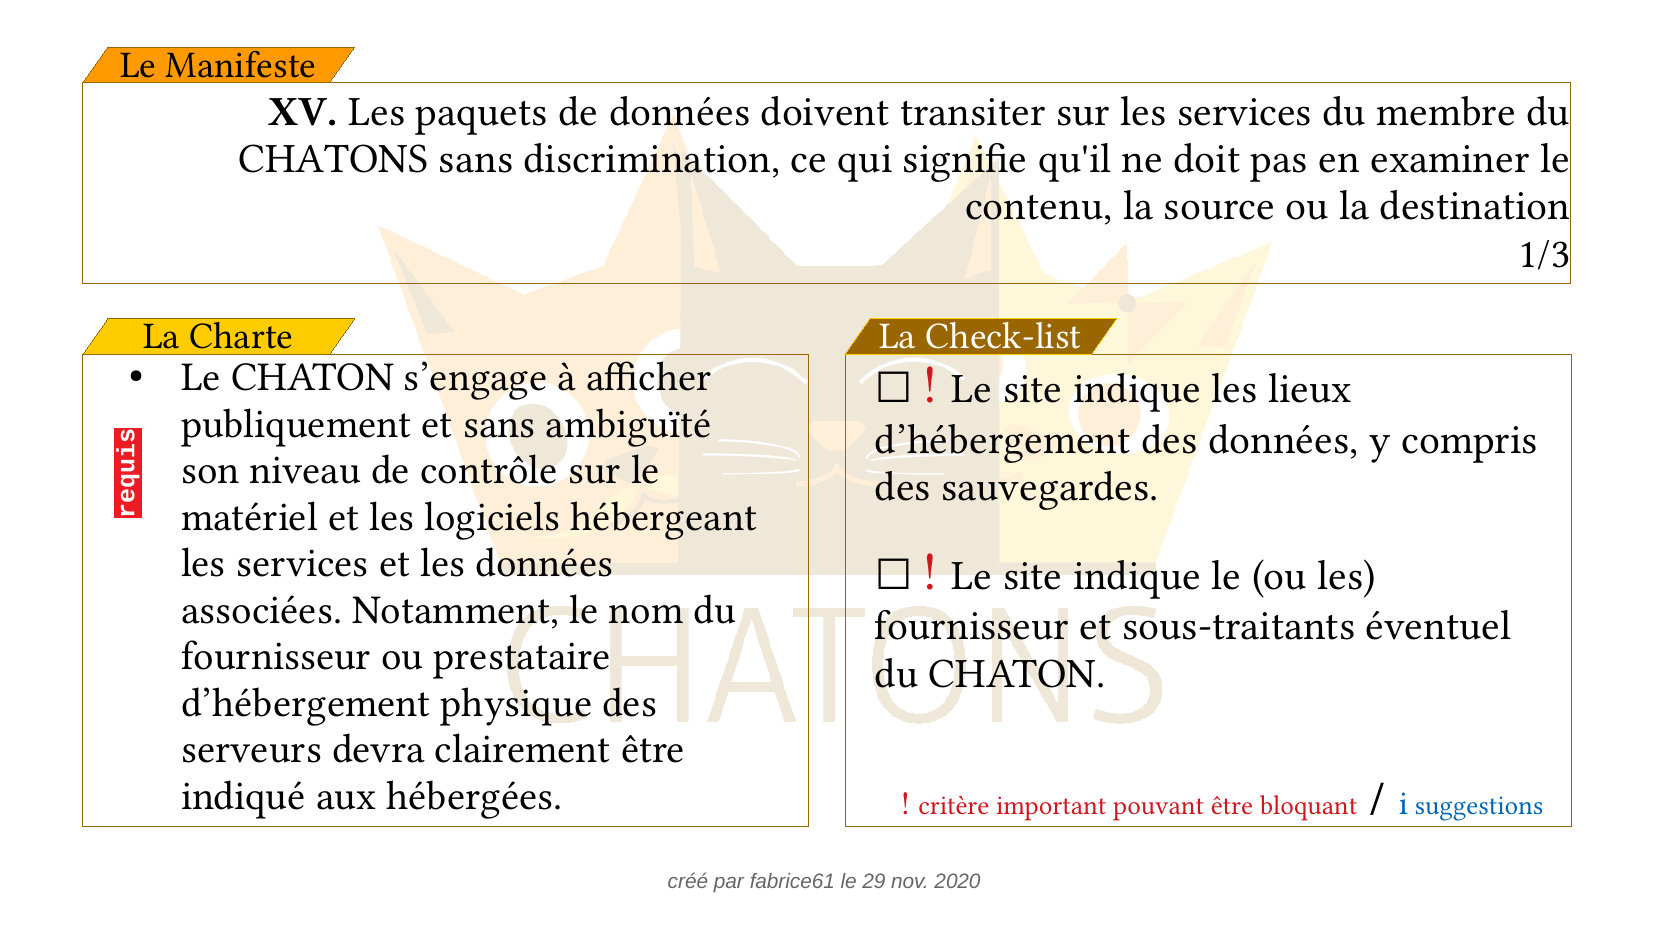

Le Manifeste
# XV. Les paquets de données doivent transiter sur les services du membre du CHATONS sans discrimination, ce qui signifie qu'il ne doit pas en examiner le contenu, la source ou la destination 1/3
La Charte
La Check-list
Le CHATON s’engage à afficher publiquement et sans ambiguïté son niveau de contrôle sur le matériel et les logiciels hébergeant les services et les données associées. Notamment, le nom du fournisseur ou prestataire d’hébergement physique des serveurs devra clairement être indiqué aux hébergées.
☐ ! Le site indique les lieux d’hébergement des données, y compris des sauvegardes.
☐ ! Le site indique le (ou les) fournisseur et sous-traitants éventuel du CHATON.
requis